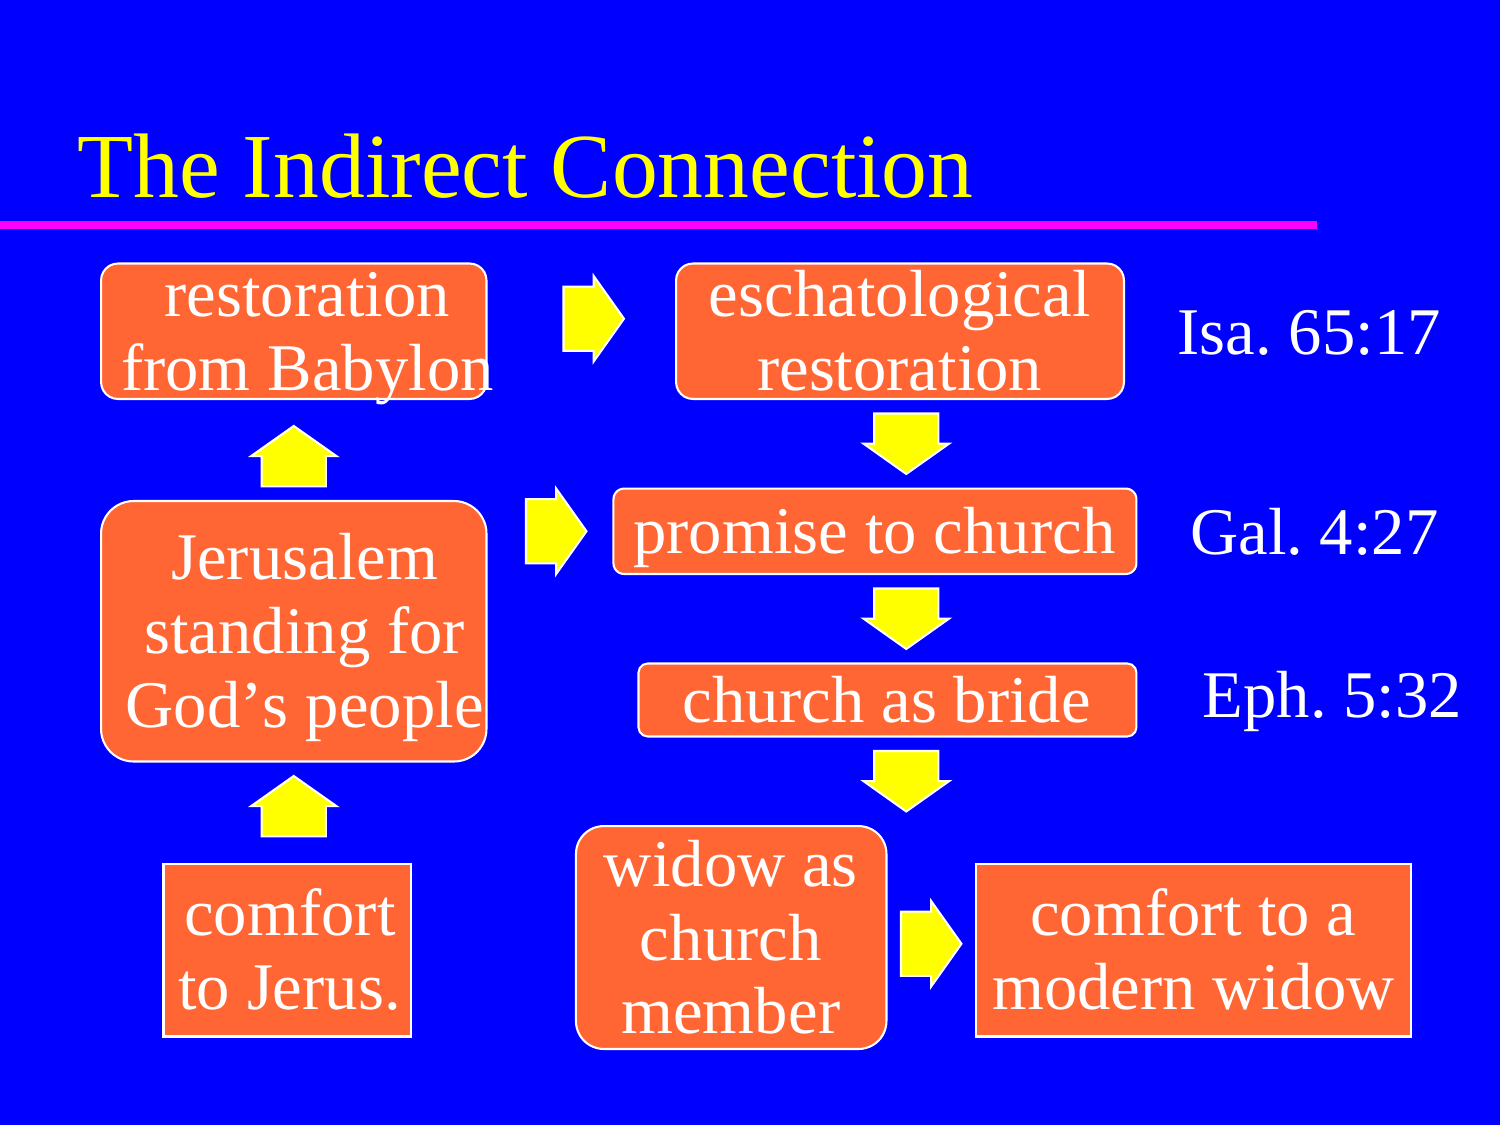

# The Indirect Connection
restoration
from Babylon
eschatological
restoration
Isa. 65:17
Gal. 4:27
promise to church
Jerusalem
standing for
God’s people
Eph. 5:32
church as bride
widow as
church
member
comfort
to Jerus.
comfort to a
modern widow